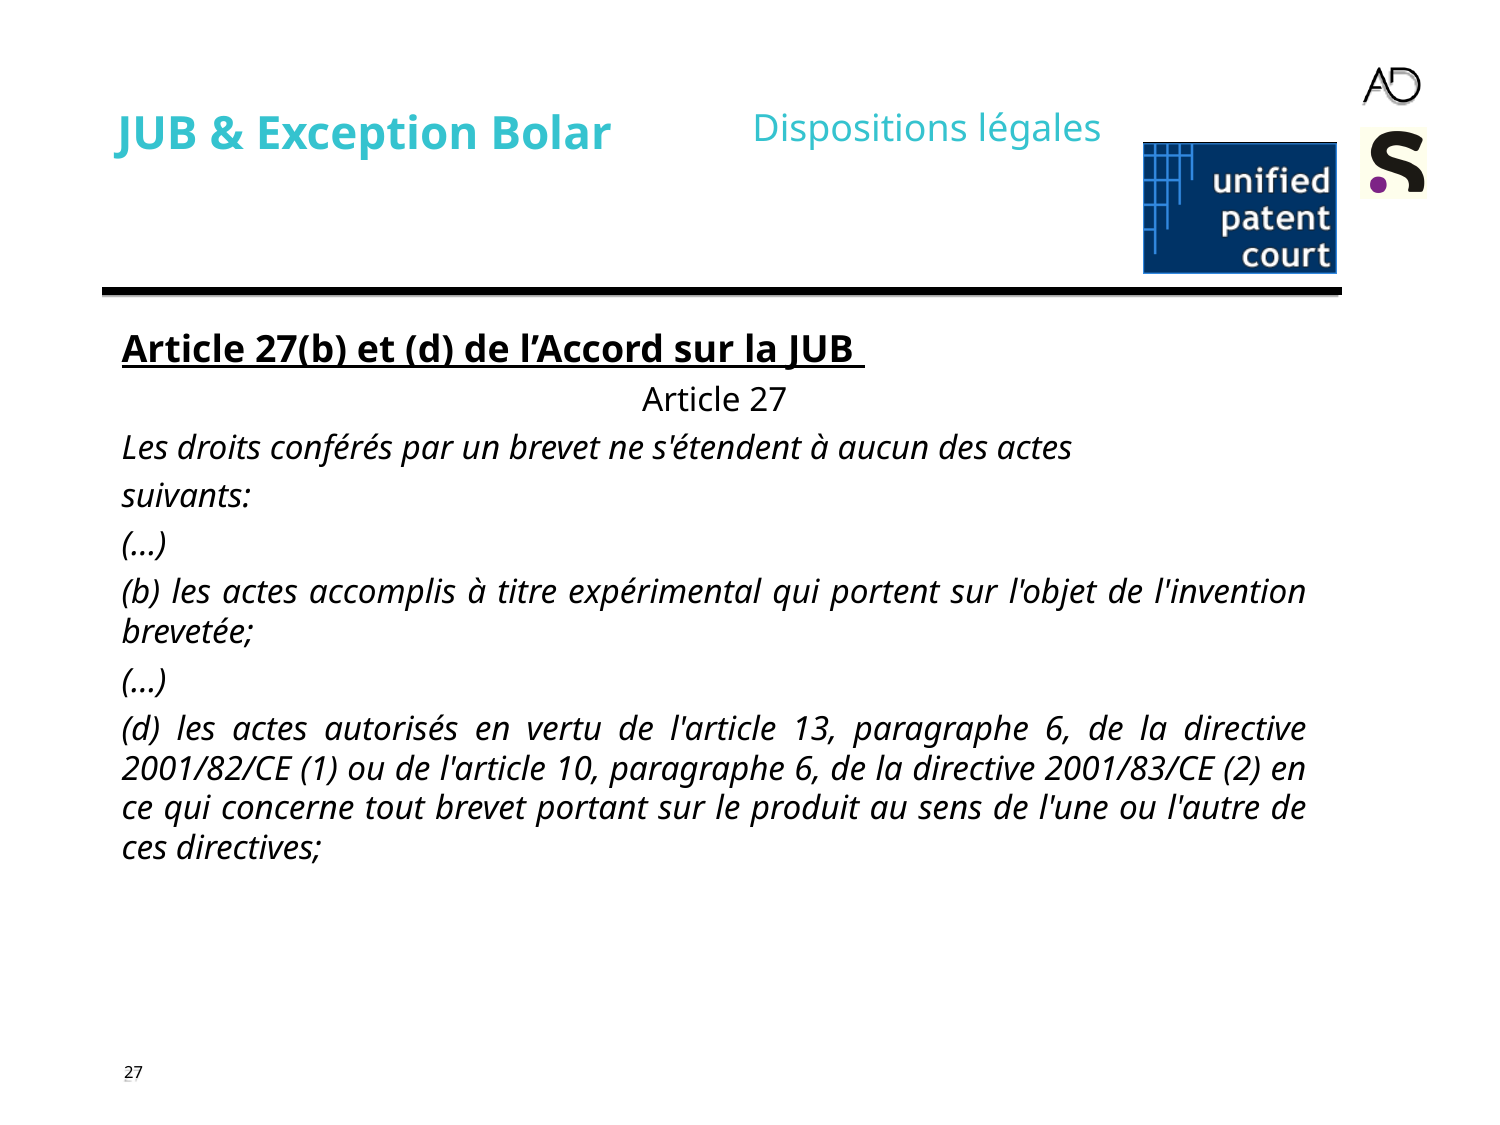

# JUB & Exception Bolar
Dispositions légales
Article 27(b) et (d) de l’Accord sur la JUB
Article 27
Les droits conférés par un brevet ne s'étendent à aucun des actes
suivants:
(…)
(b) les actes accomplis à titre expérimental qui portent sur l'objet de l'invention brevetée;
(…)
(d) les actes autorisés en vertu de l'article 13, paragraphe 6, de la directive 2001/82/CE (1) ou de l'article 10, paragraphe 6, de la directive 2001/83/CE (2) en ce qui concerne tout brevet portant sur le produit au sens de l'une ou l'autre de ces directives;